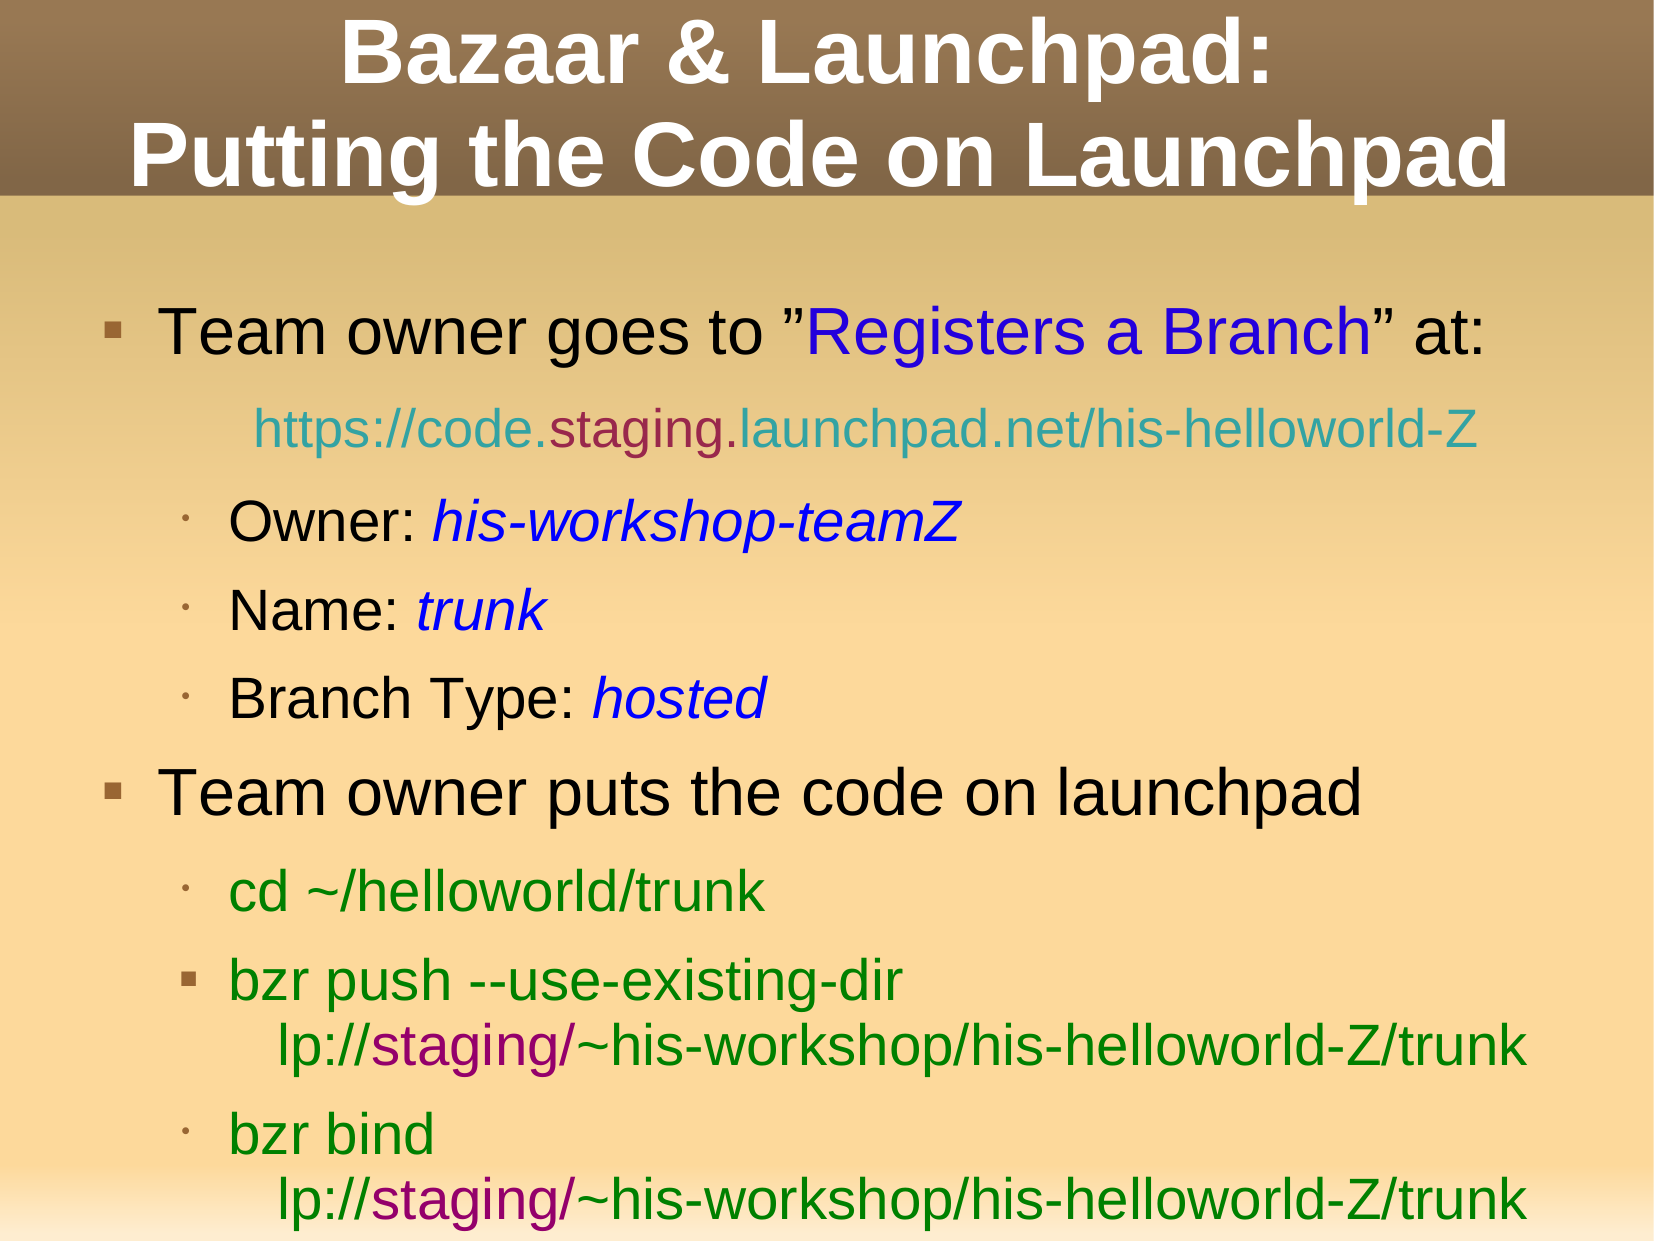

# Bazaar & Launchpad: Putting the Code on Launchpad
Team owner goes to ”Registers a Branch” at:
https://code.staging.launchpad.net/his-helloworld-Z
Owner: his-workshop-teamZ
Name: trunk
Branch Type: hosted
Team owner puts the code on launchpad
cd ~/helloworld/trunk
bzr push --use-existing-dir
 lp://staging/~his-workshop/his-helloworld-Z/trunk
bzr bind
 lp://staging/~his-workshop/his-helloworld-Z/trunk